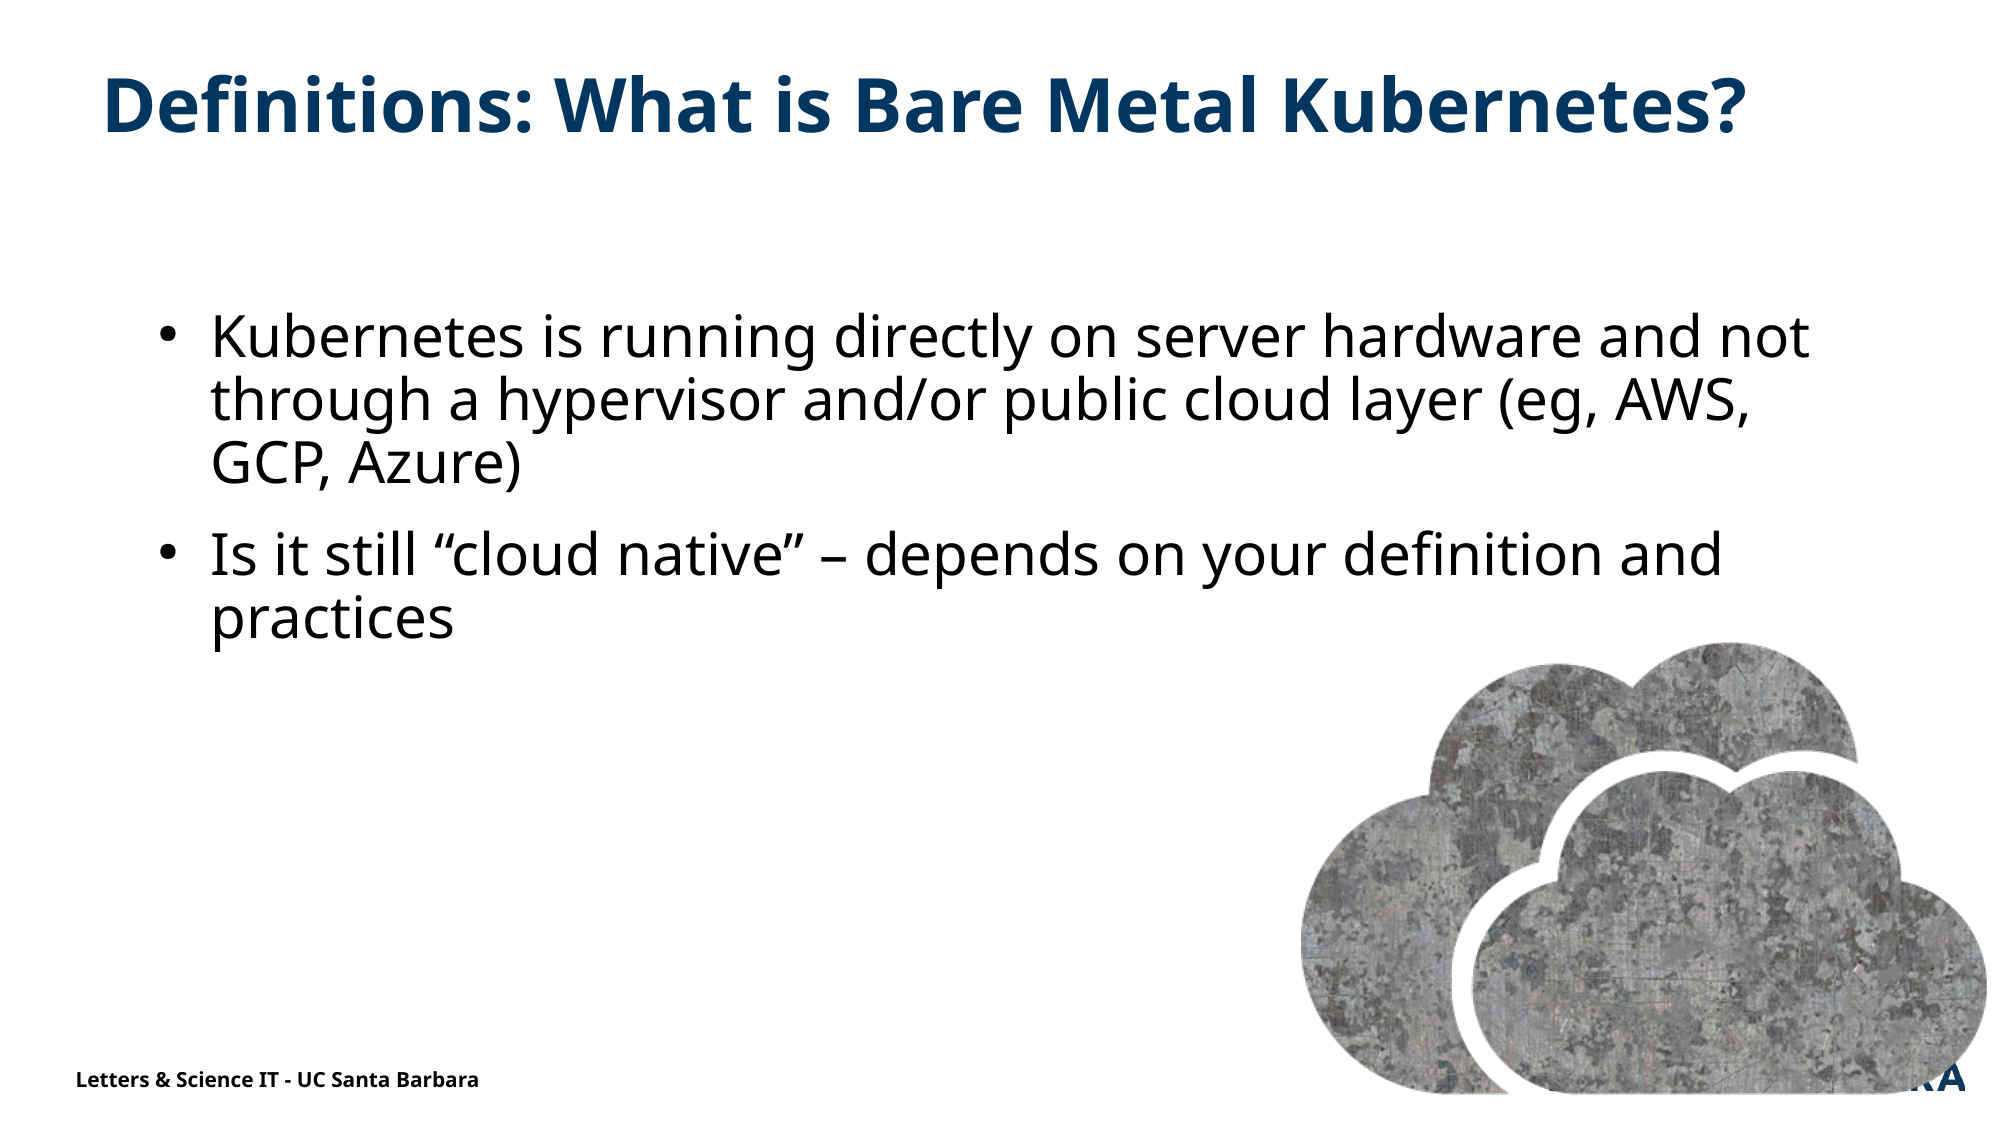

# Definitions: What is Bare Metal Kubernetes?
Kubernetes is running directly on server hardware and not through a hypervisor and/or public cloud layer (eg, AWS, GCP, Azure)
Is it still “cloud native” – depends on your definition and practices